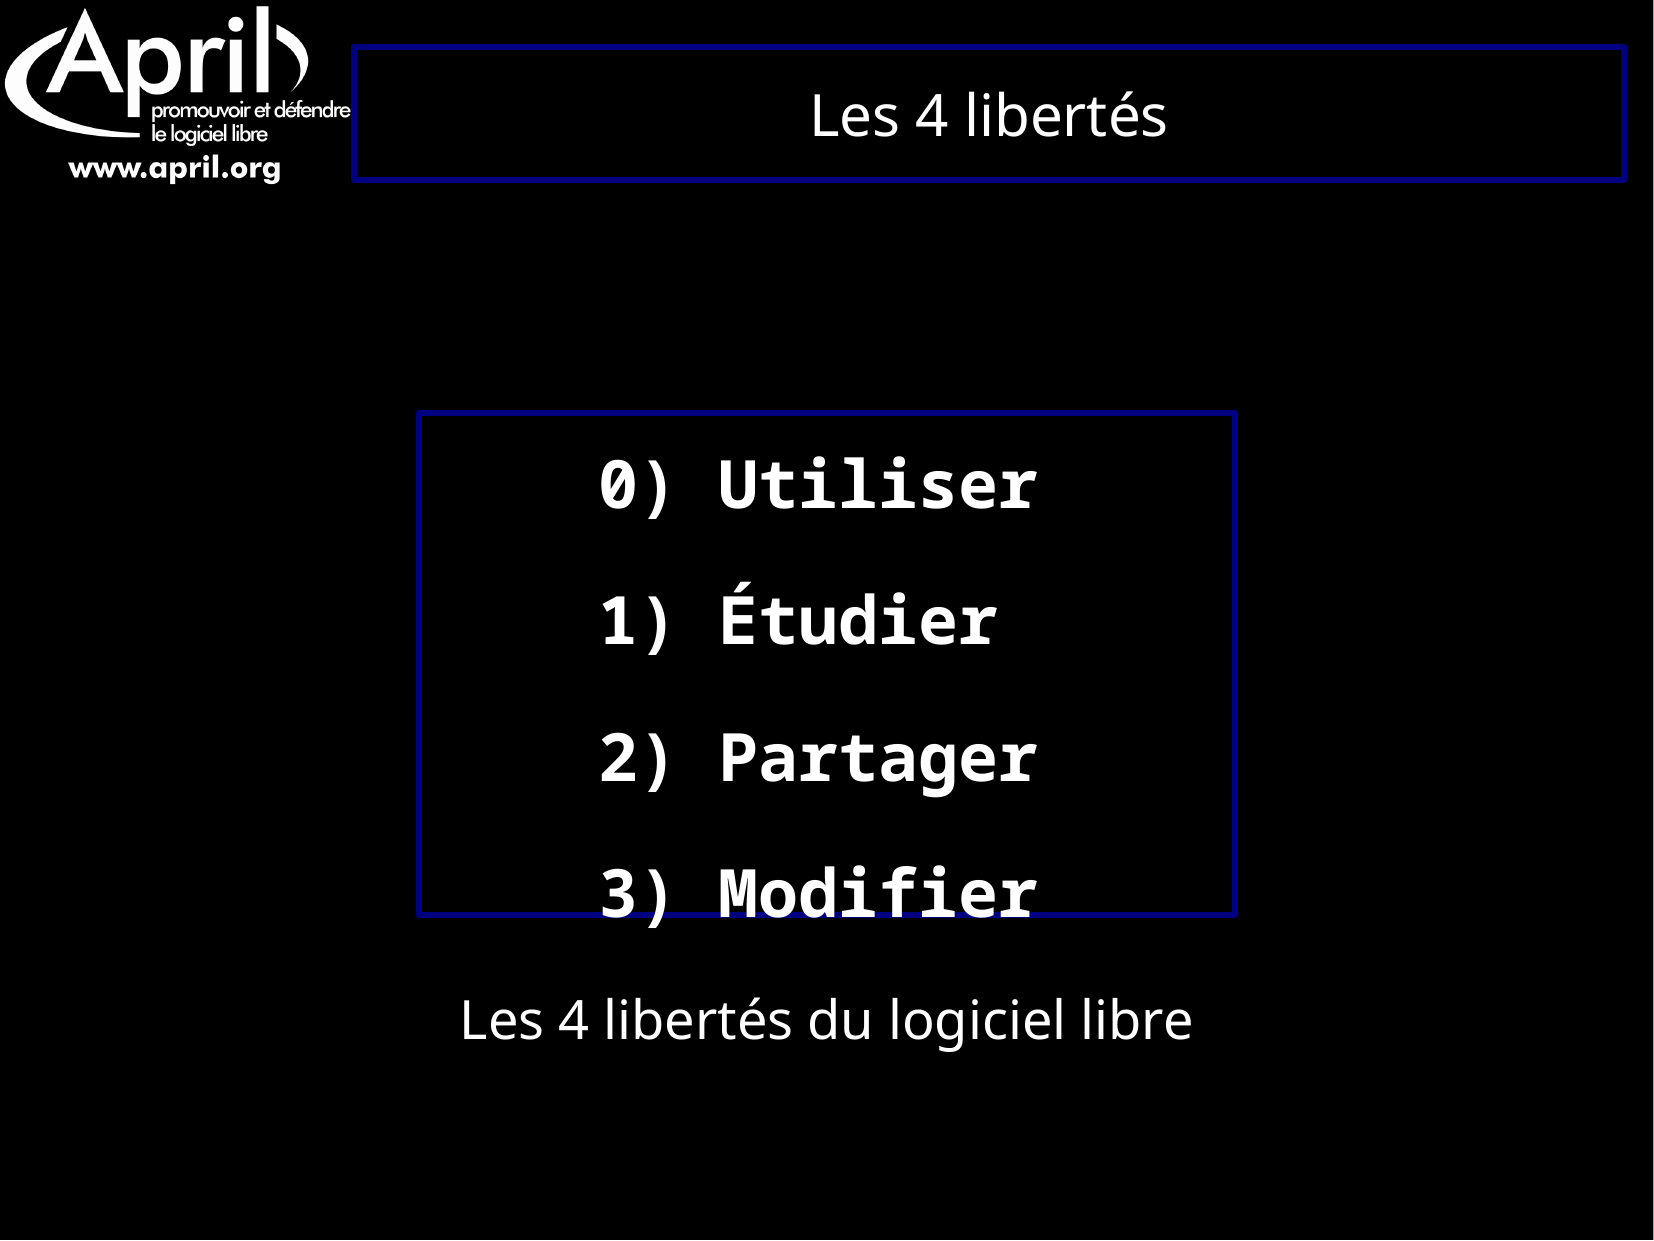

# Les 4 libertés
0) Utiliser
1) Étudier
2) Partager
3) Modifier
Les 4 libertés du logiciel libre